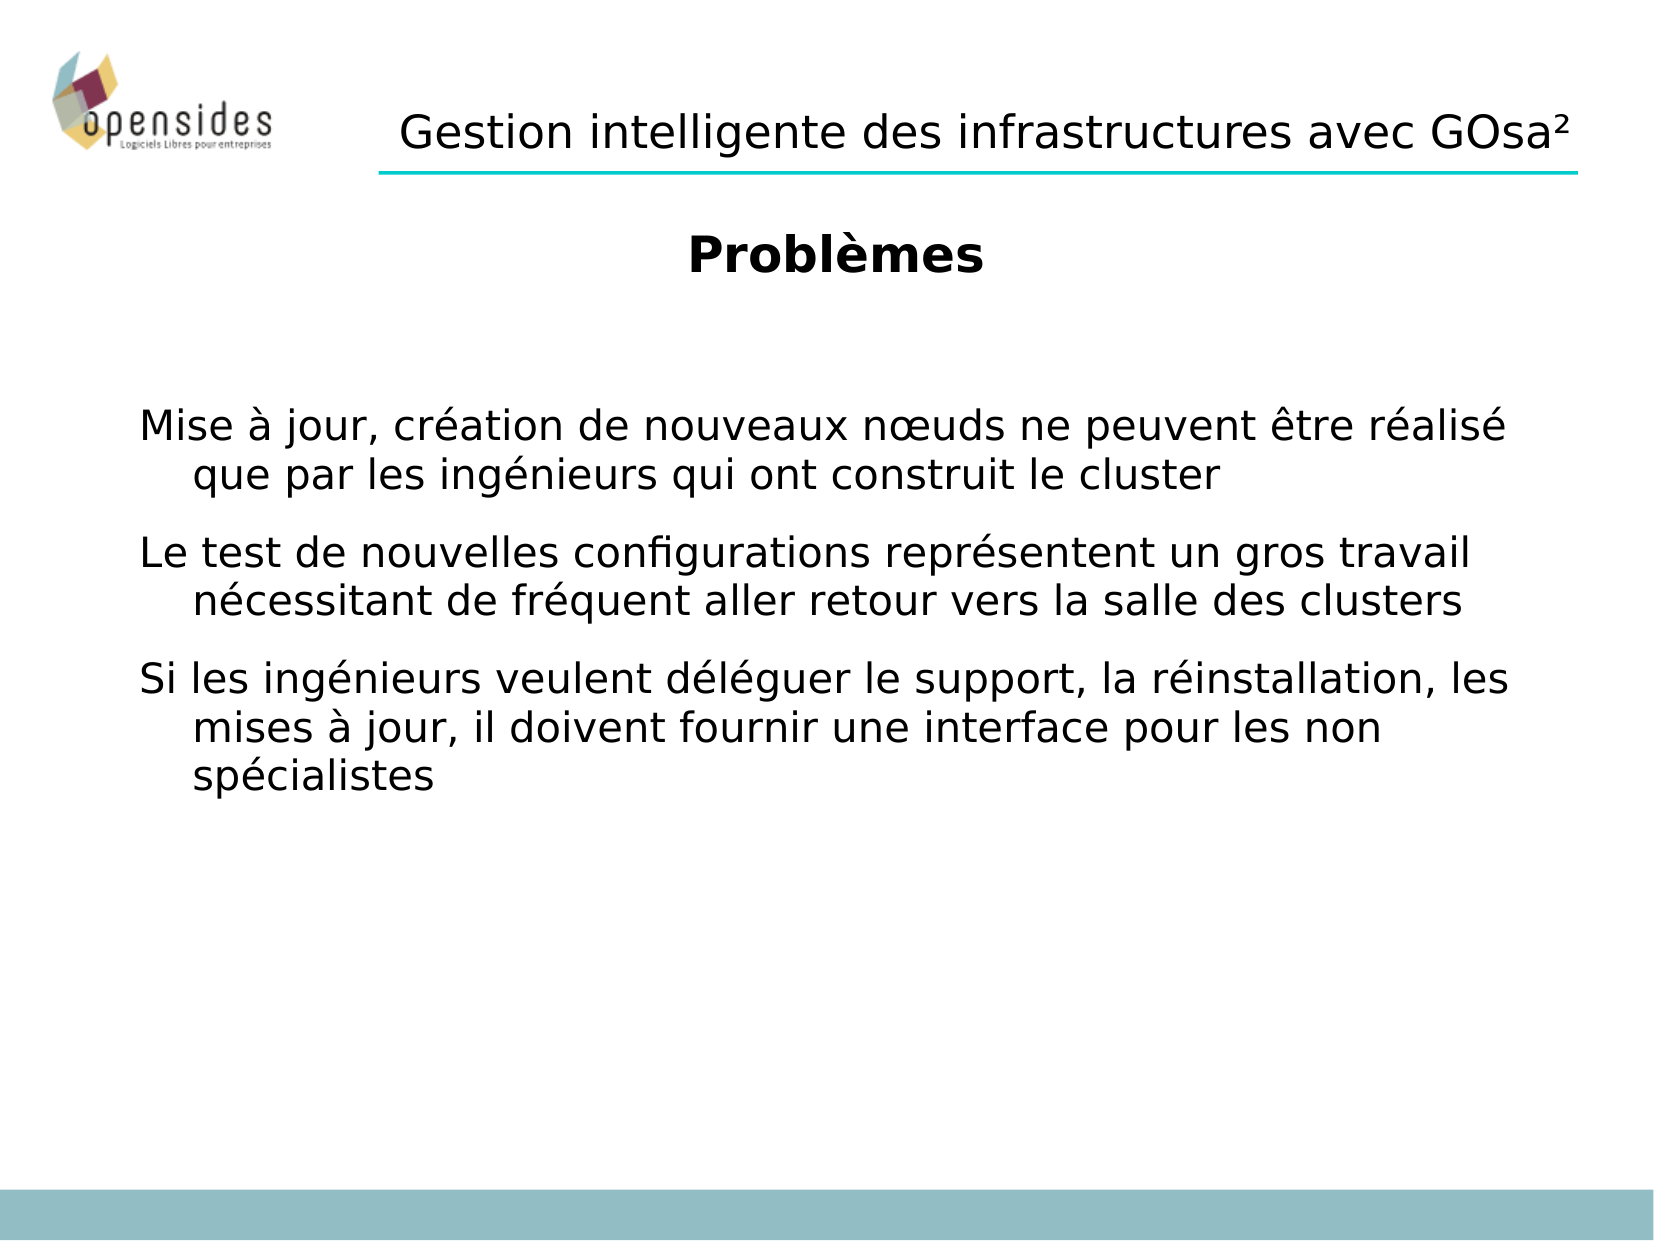

Gestion intelligente des infrastructures avec GOsa²
# Problèmes
Mise à jour, création de nouveaux nœuds ne peuvent être réalisé que par les ingénieurs qui ont construit le cluster
Le test de nouvelles configurations représentent un gros travail nécessitant de fréquent aller retour vers la salle des clusters
Si les ingénieurs veulent déléguer le support, la réinstallation, les mises à jour, il doivent fournir une interface pour les non spécialistes